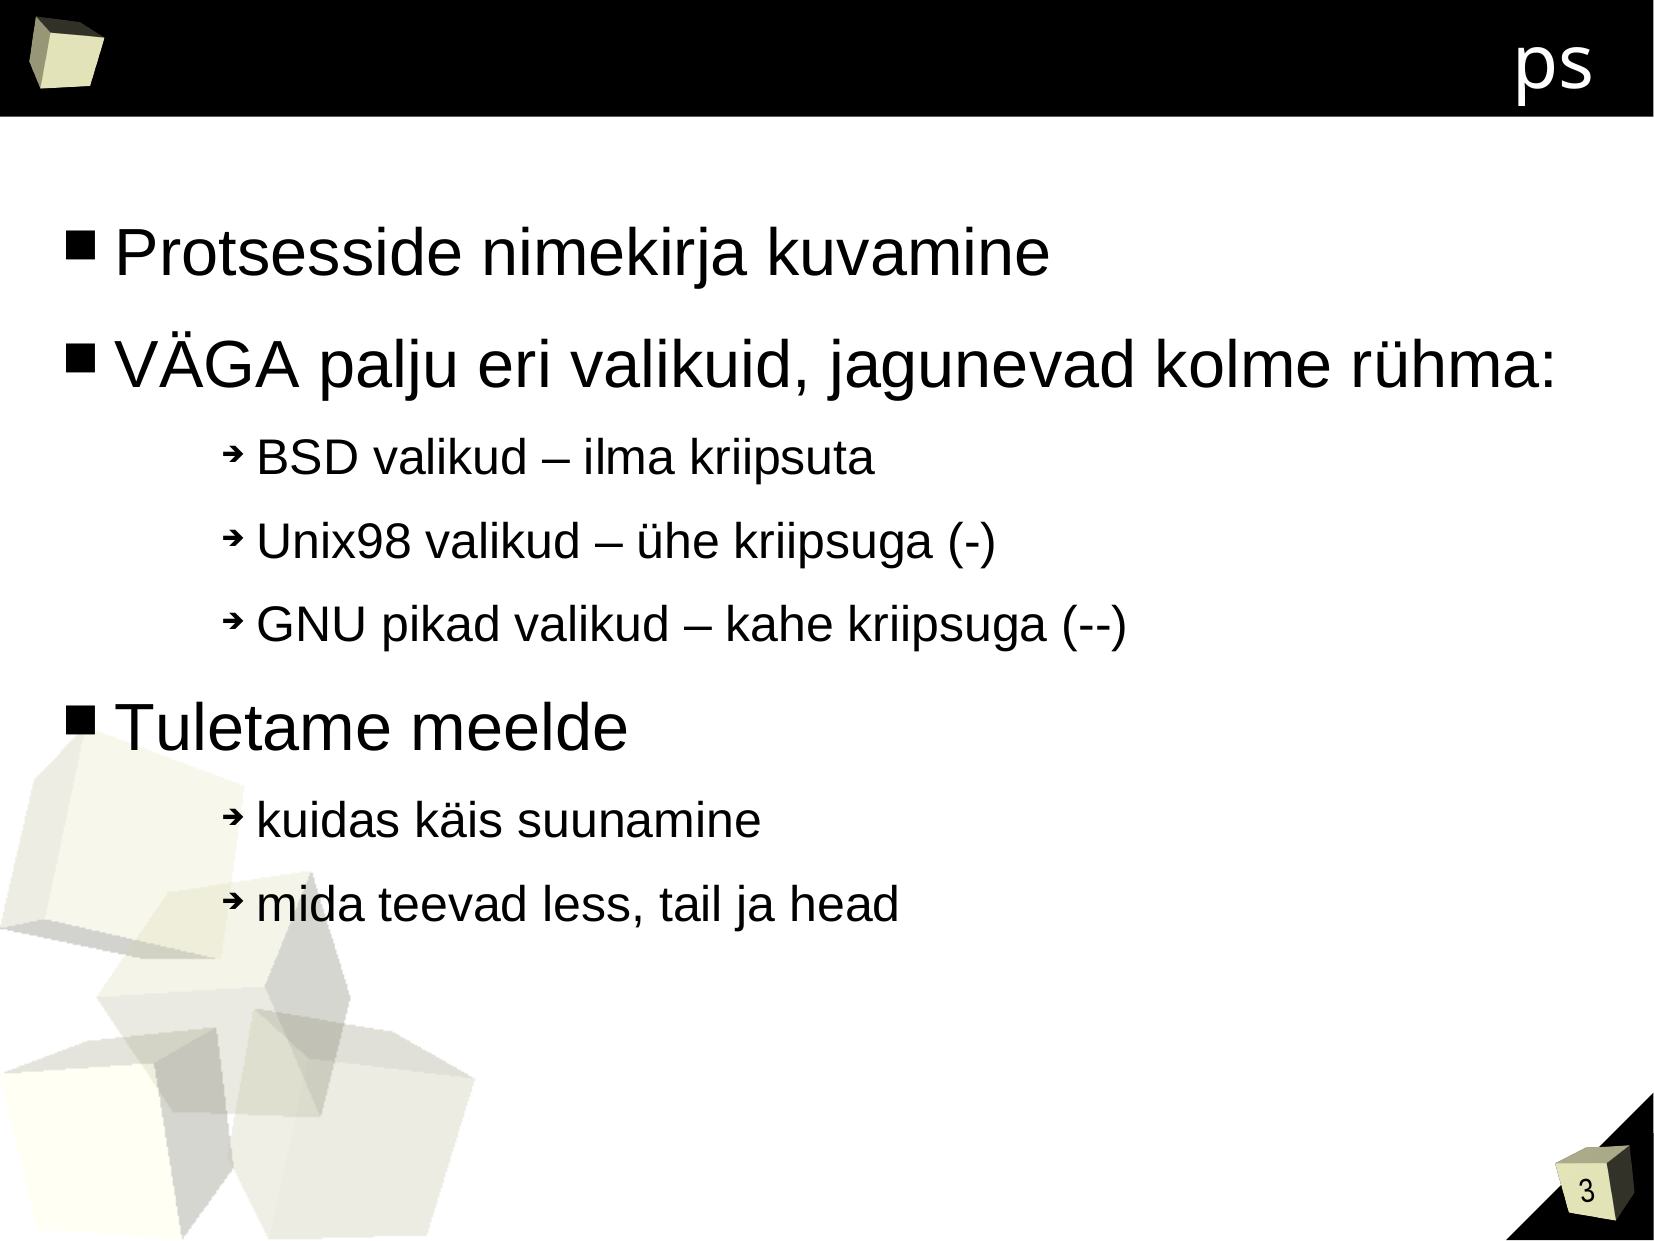

# ps
Protsesside nimekirja kuvamine
VÄGA palju eri valikuid, jagunevad kolme rühma:
BSD valikud – ilma kriipsuta
Unix98 valikud – ühe kriipsuga (-)
GNU pikad valikud – kahe kriipsuga (--)
Tuletame meelde
kuidas käis suunamine
mida teevad less, tail ja head